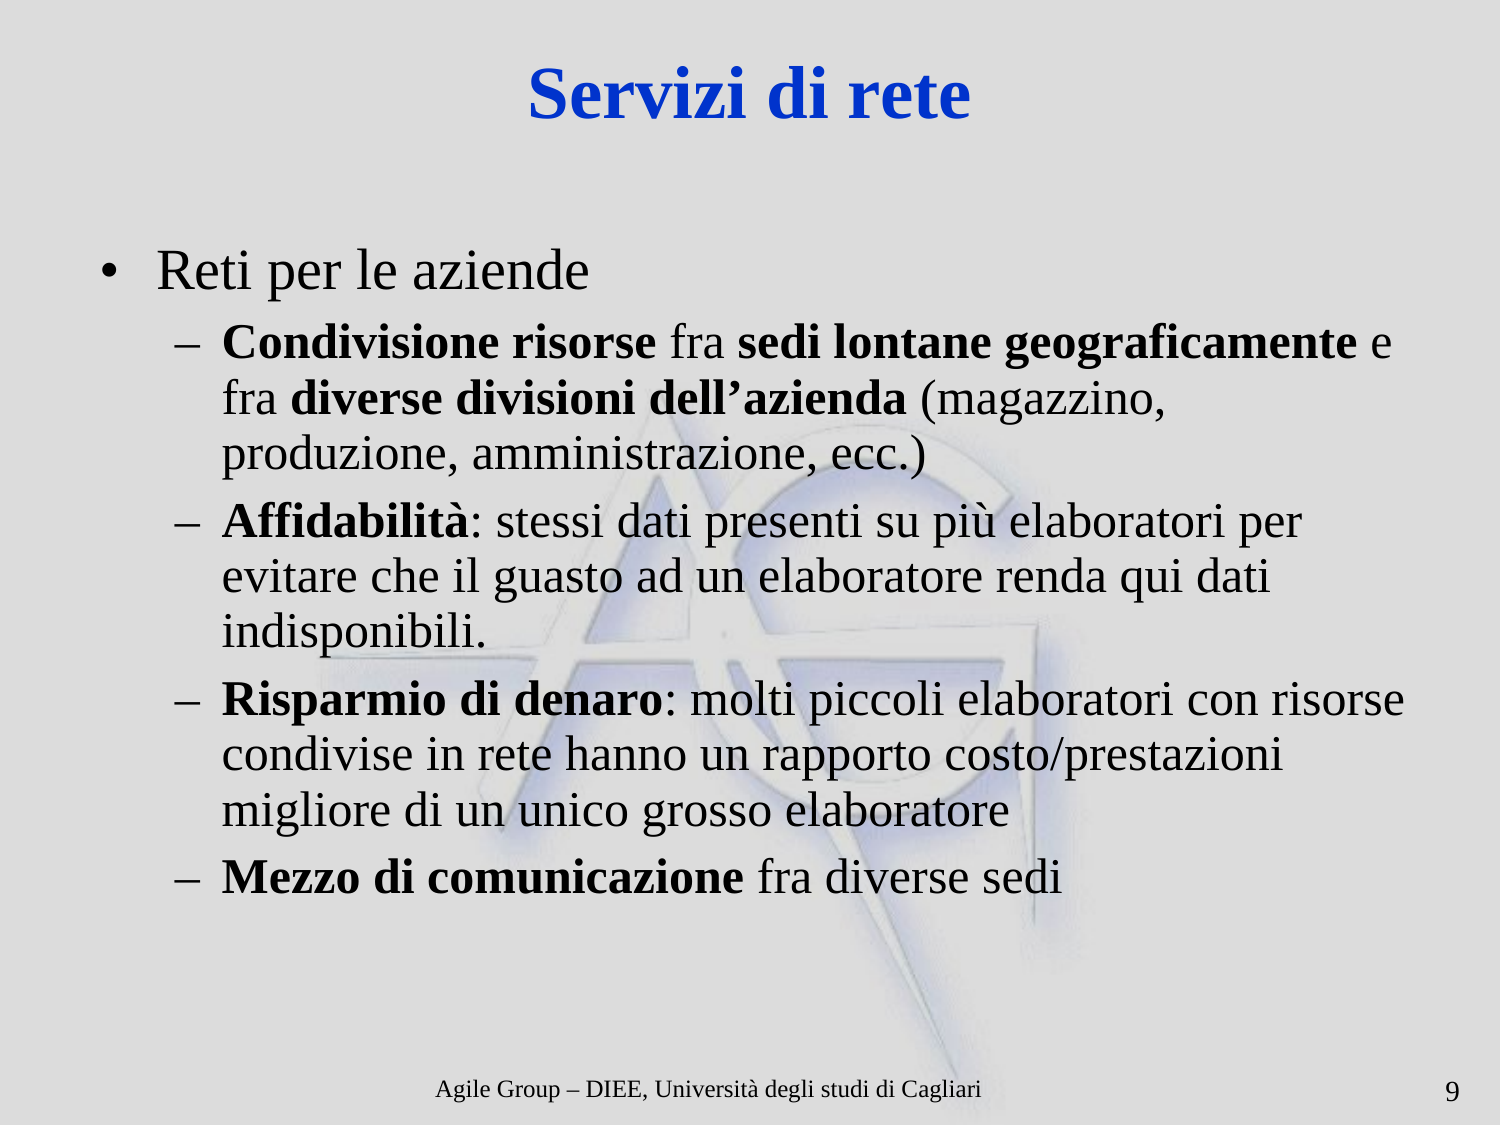

# Servizi di rete
Reti per le aziende
Condivisione risorse fra sedi lontane geograficamente e fra diverse divisioni dell’azienda (magazzino, produzione, amministrazione, ecc.)
Affidabilità: stessi dati presenti su più elaboratori per evitare che il guasto ad un elaboratore renda qui dati indisponibili.
Risparmio di denaro: molti piccoli elaboratori con risorse condivise in rete hanno un rapporto costo/prestazioni migliore di un unico grosso elaboratore
Mezzo di comunicazione fra diverse sedi
9